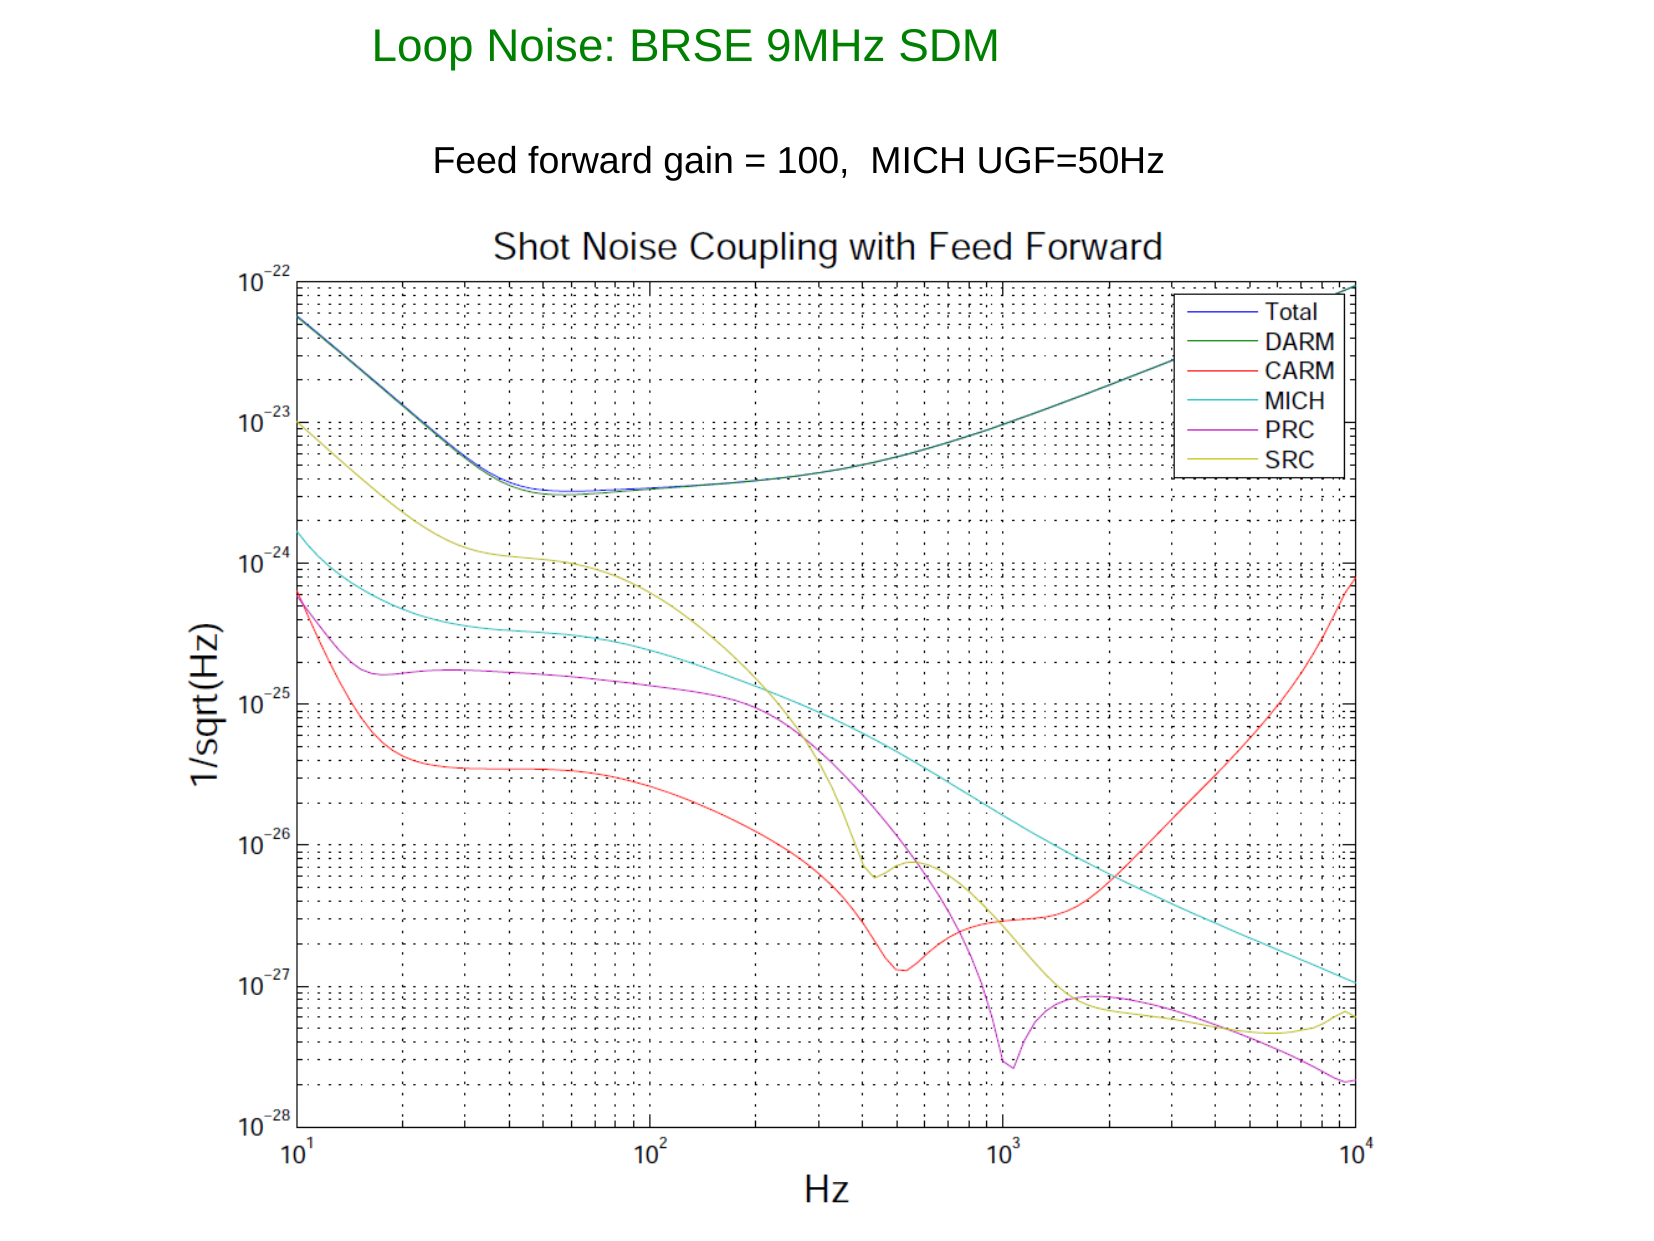

Loop Noise: BRSE 9MHz SDM
Feed forward gain = 100, MICH UGF=50Hz